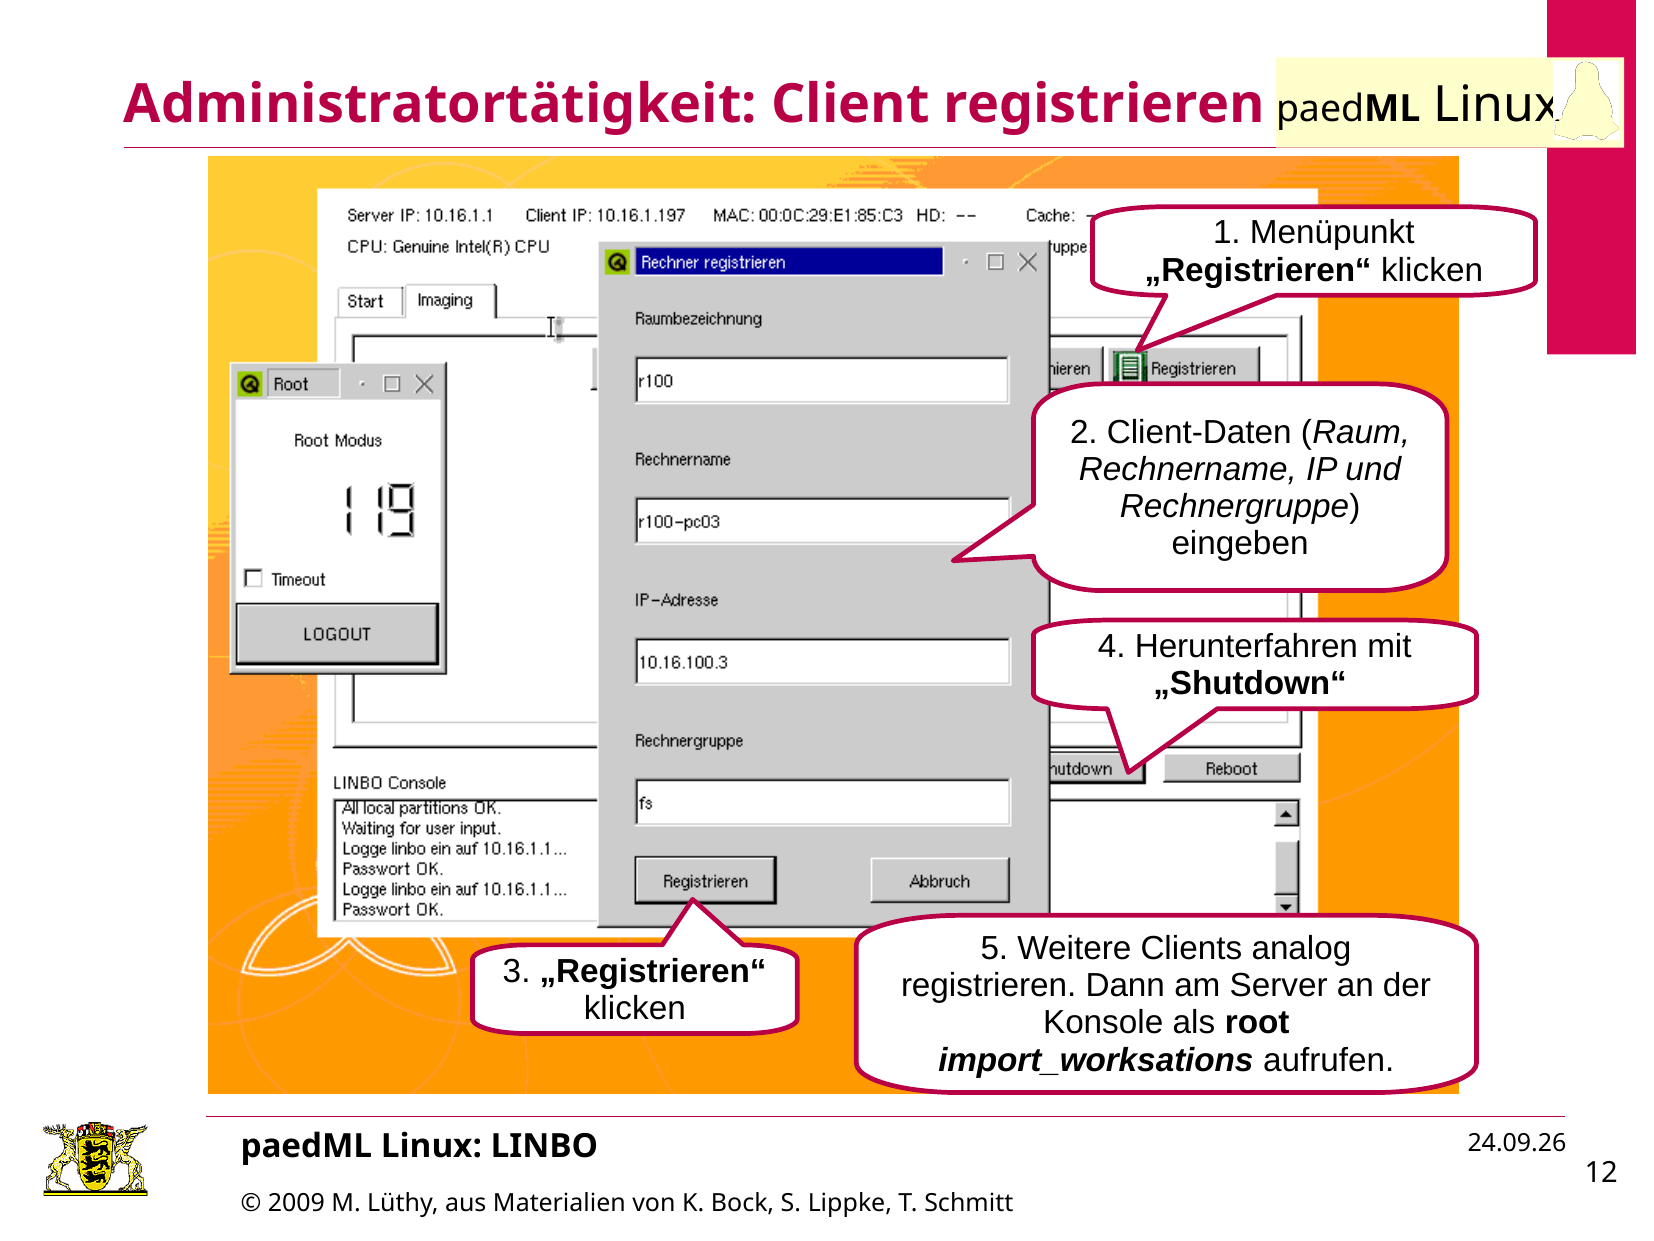

# Administratortätigkeit: Client registrieren
1. Menüpunkt „Registrieren“ klicken
2. Client-Daten (Raum, Rechnername, IP und Rechnergruppe) eingeben
4. Herunterfahren mit „Shutdown“
5. Weitere Clients analog registrieren. Dann am Server an der Konsole als root import_worksations aufrufen.
3. „Registrieren“ klicken
© M. Lüthy, J. von der Ruhr, G. Rabus, M. Müller
12